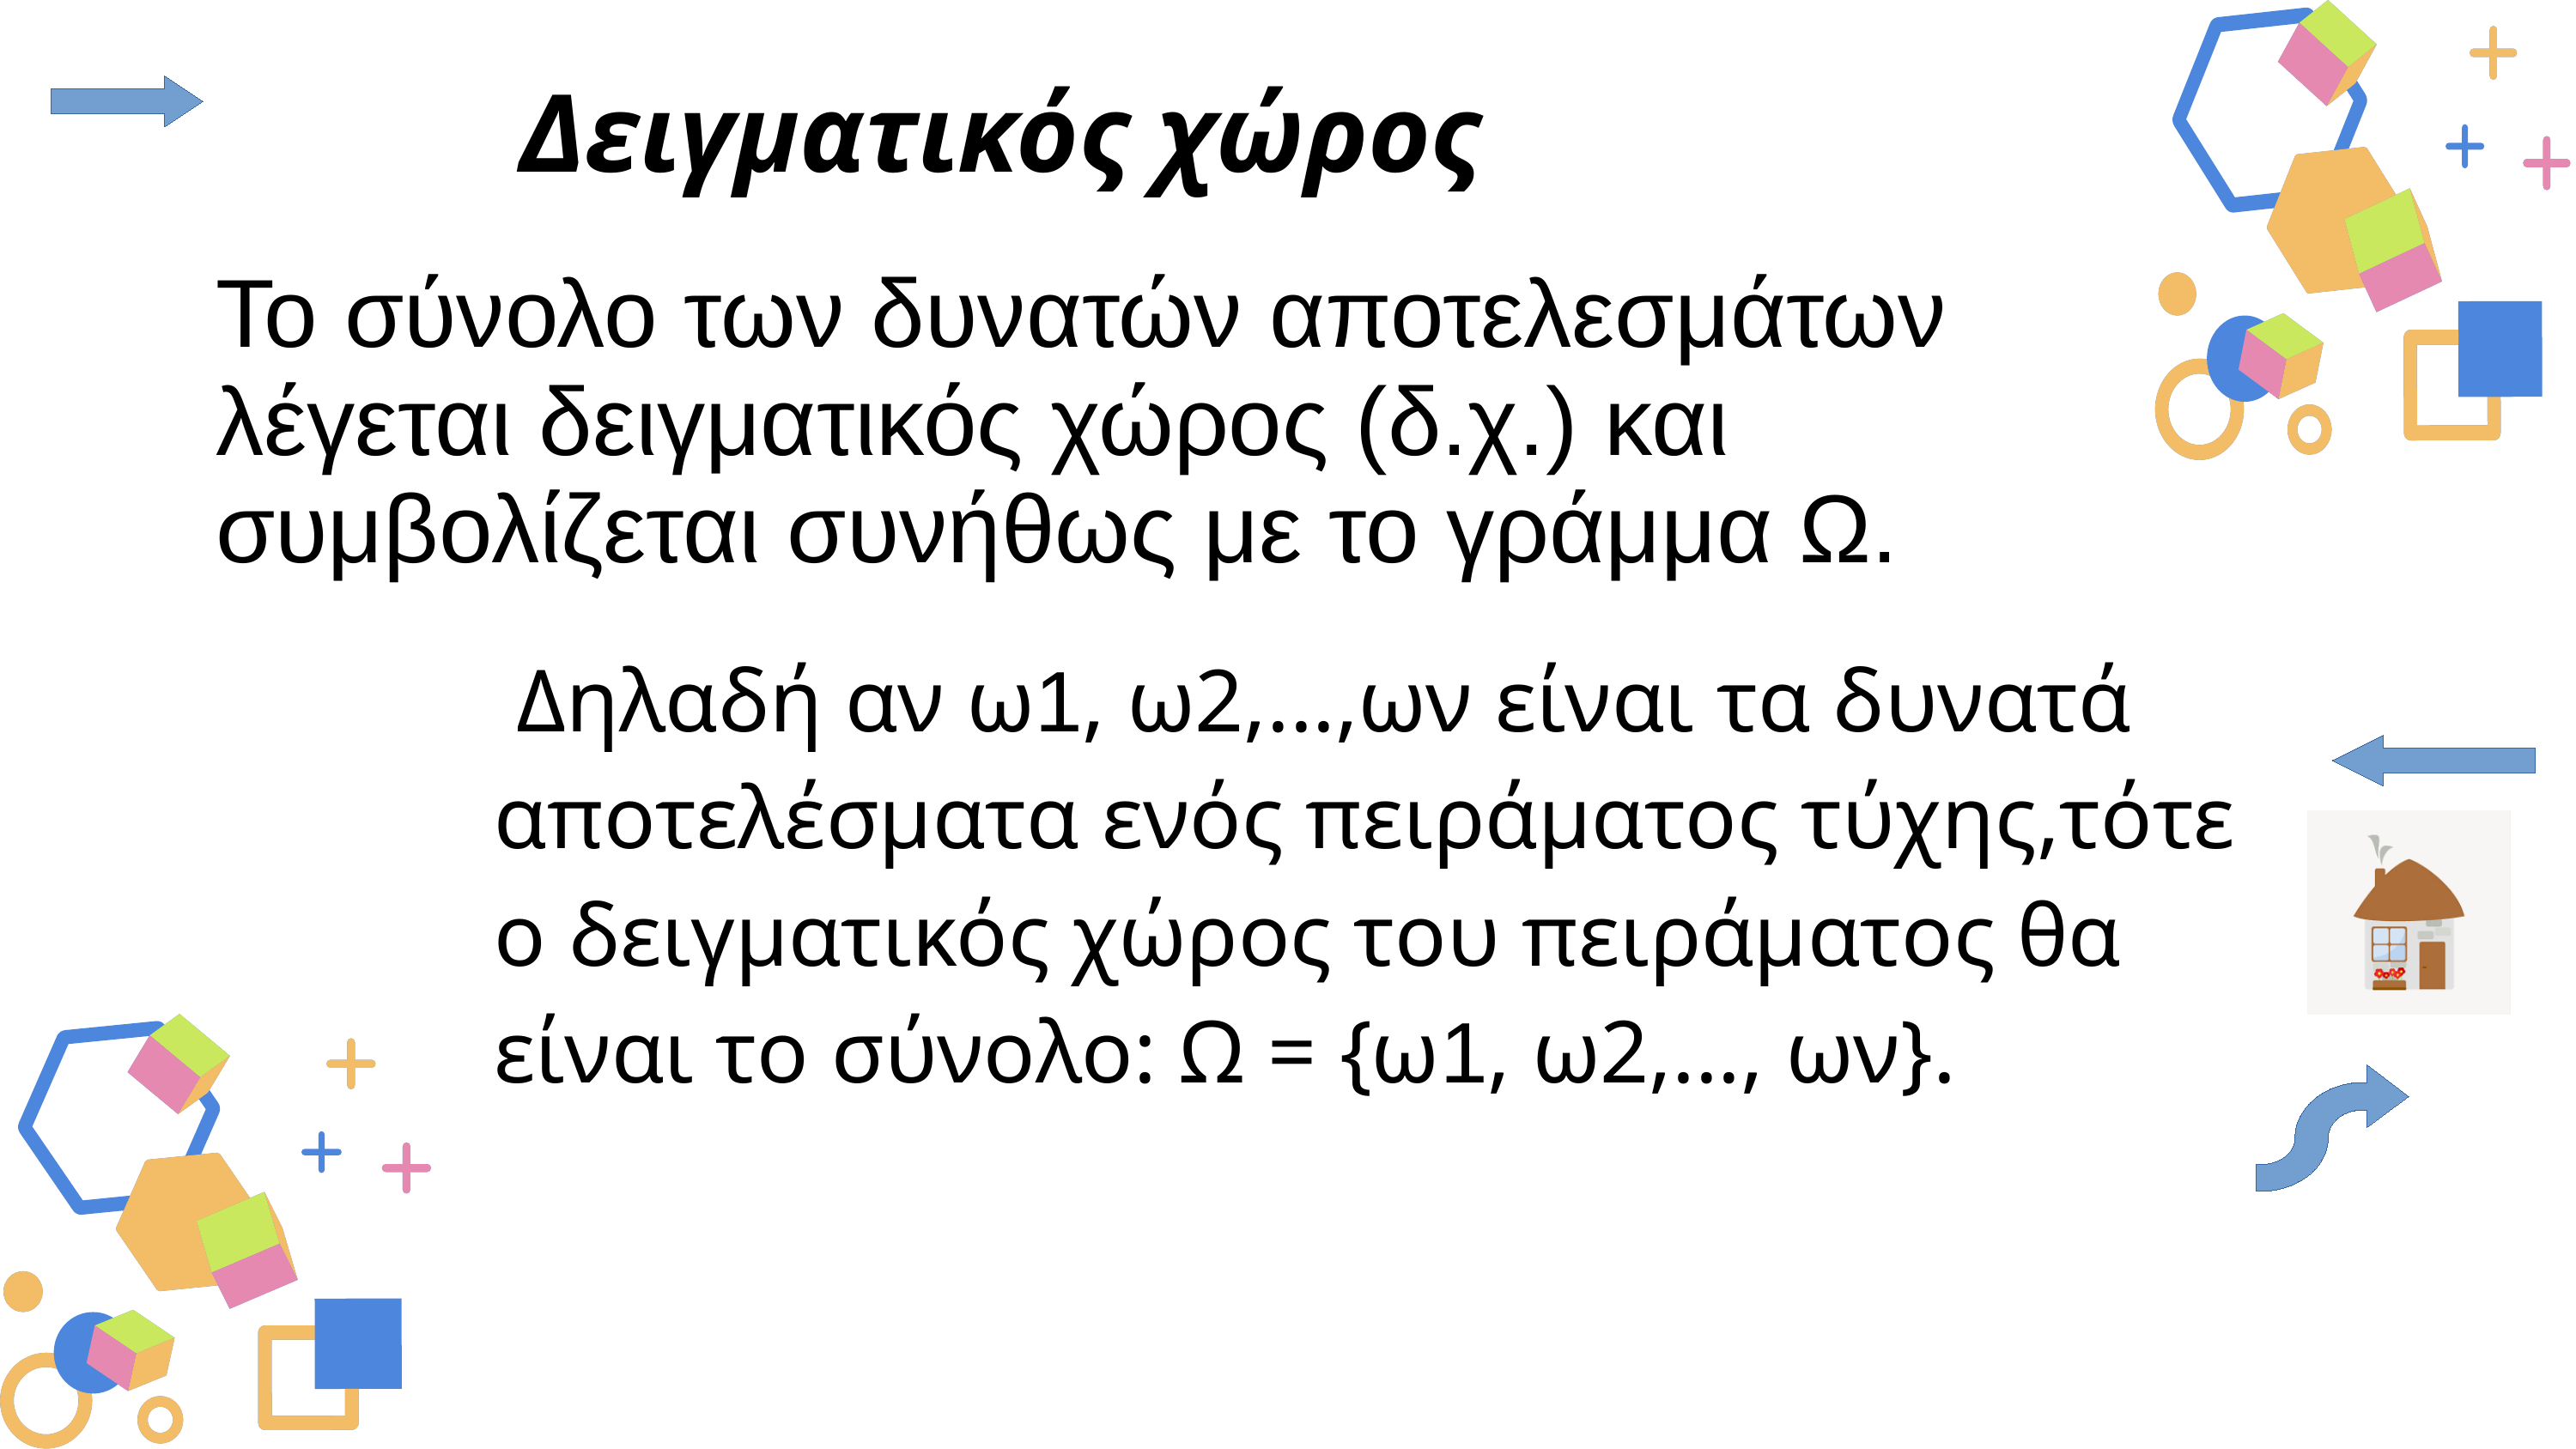

Δειγματικός χώρος
Το σύνολο των δυνατών αποτελεσμάτων λέγεται δειγματικός χώρος (δ.χ.) και συμβολίζεται συνήθως με το γράμμα Ω.
 Δηλαδή αν ω1, ω2,...,ων είναι τα δυνατά αποτελέσματα ενός πειράματος τύχης,τότε ο δειγματικός χώρος του πειράματος θα είναι το σύνολο: Ω = {ω1, ω2,..., ων}.